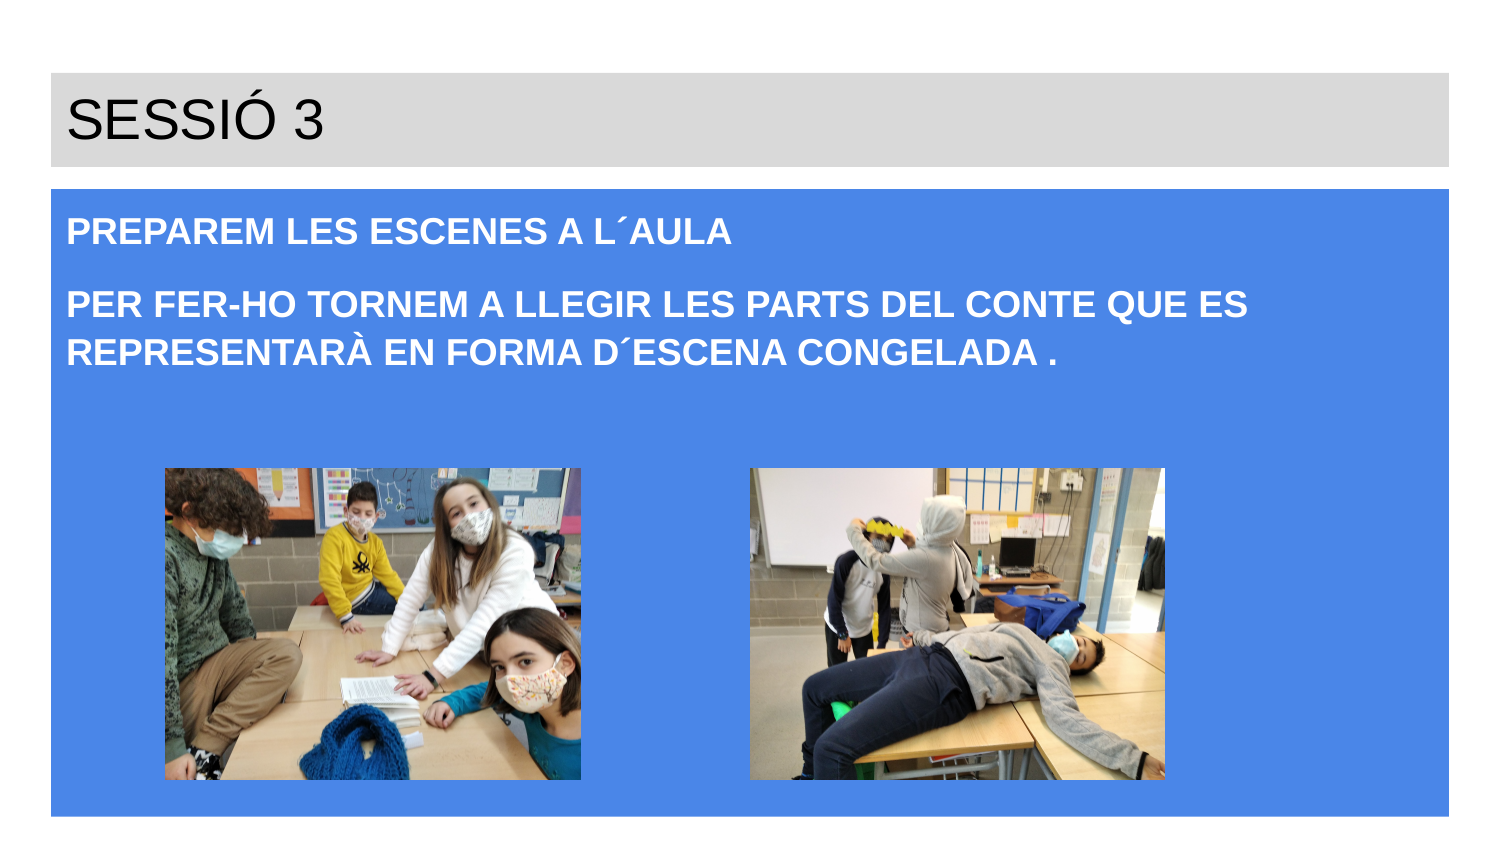

# SESSIÓ 3
PREPAREM LES ESCENES A L´AULA
PER FER-HO TORNEM A LLEGIR LES PARTS DEL CONTE QUE ES REPRESENTARÀ EN FORMA D´ESCENA CONGELADA .